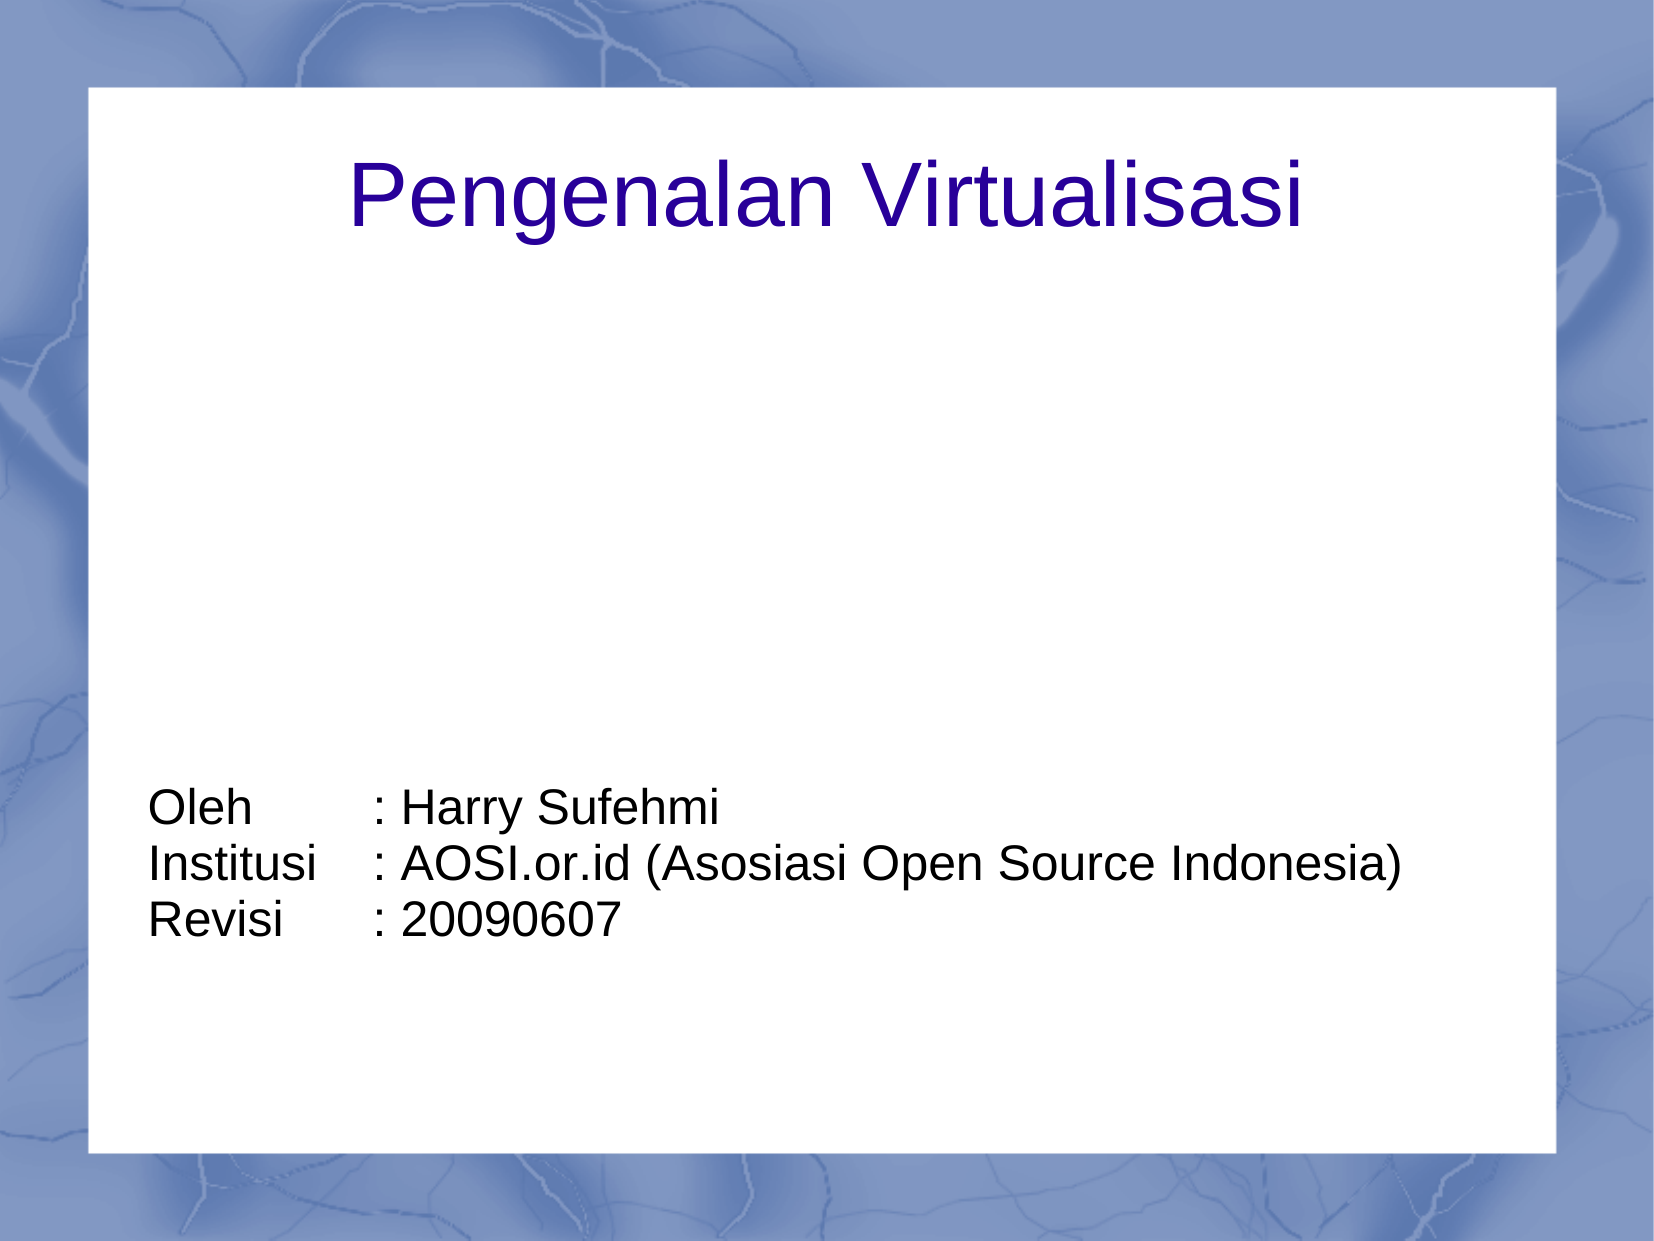

# Pengenalan Virtualisasi
Oleh		: Harry Sufehmi
Institusi 	: AOSI.or.id (Asosiasi Open Source Indonesia)
Revisi 		: 20090607